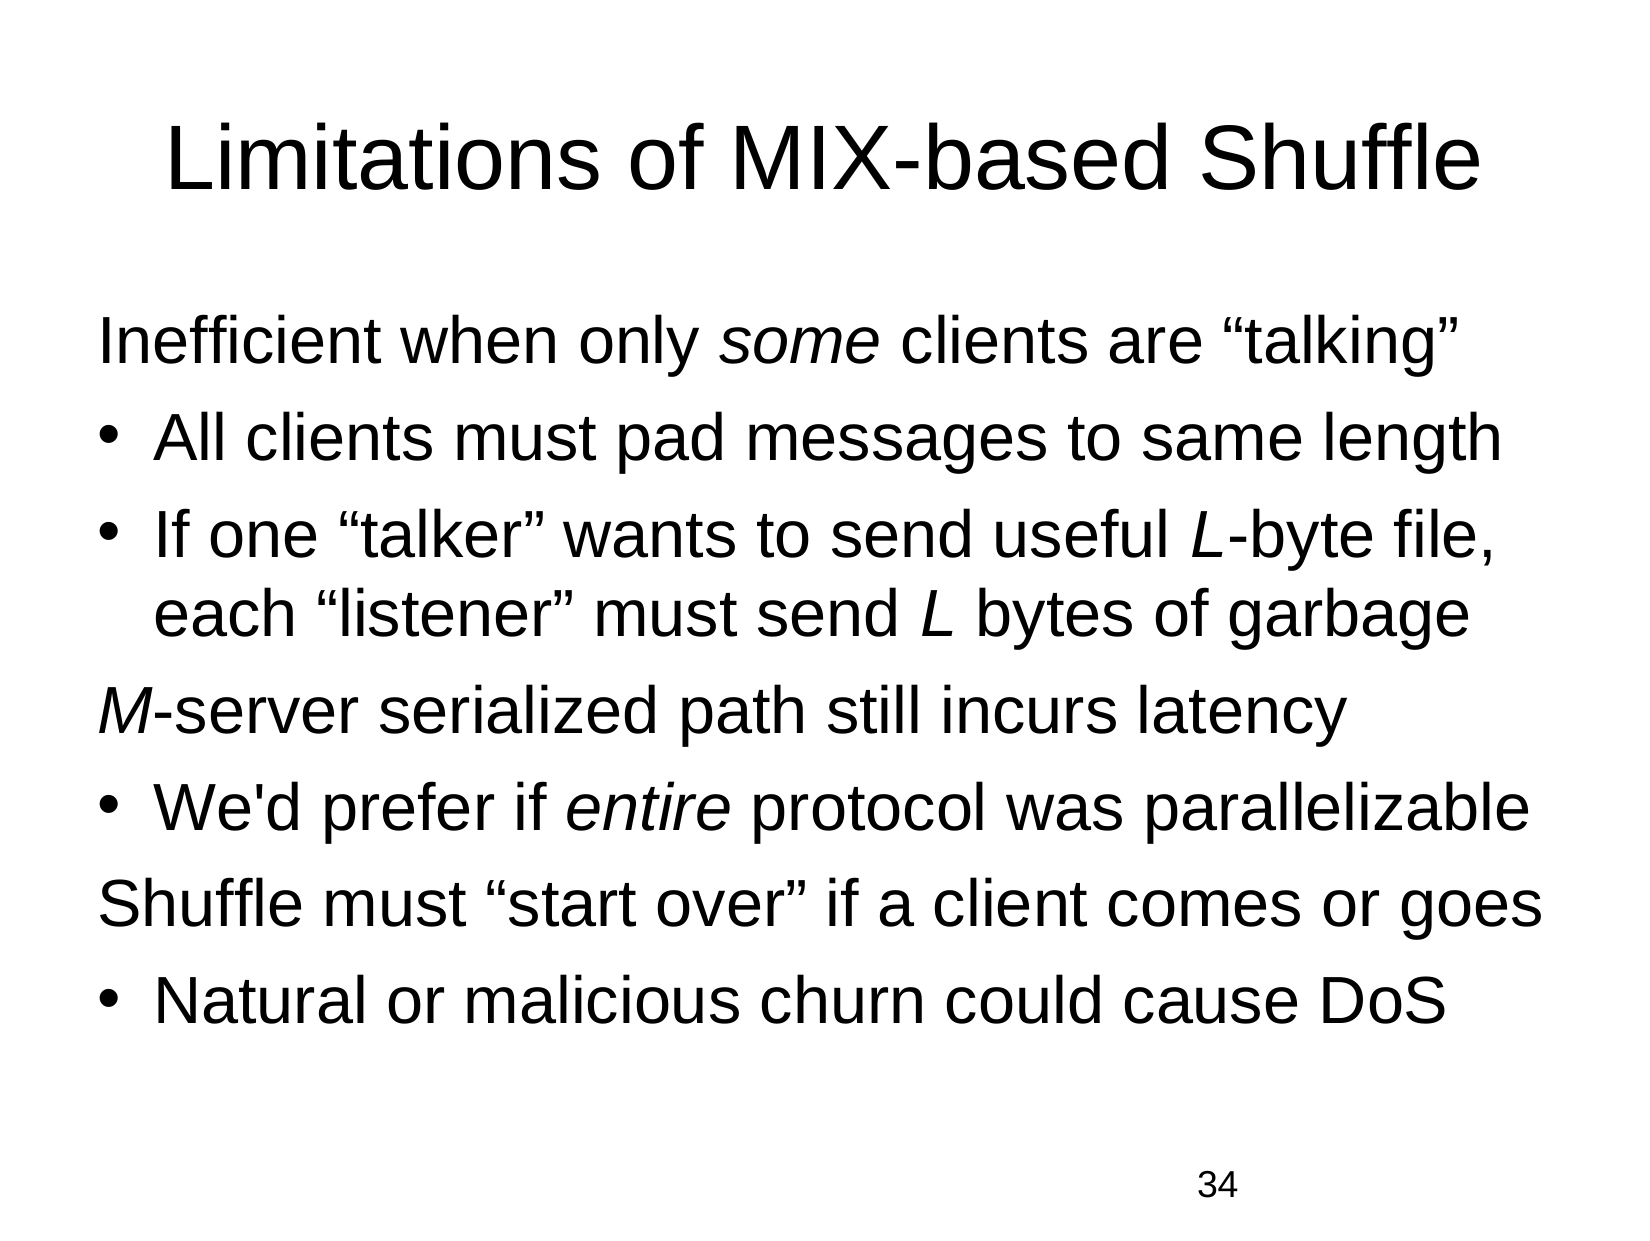

Limitations of MIX-based Shuffle
# Inefficient when only some clients are “talking”
All clients must pad messages to same length
If one “talker” wants to send useful L-byte file,
each “listener” must send L bytes of garbage
M-server serialized path still incurs latency
We'd prefer if entire protocol was parallelizable
Shuffle must “start over” if a client comes or goes
Natural or malicious churn could cause DoS
34